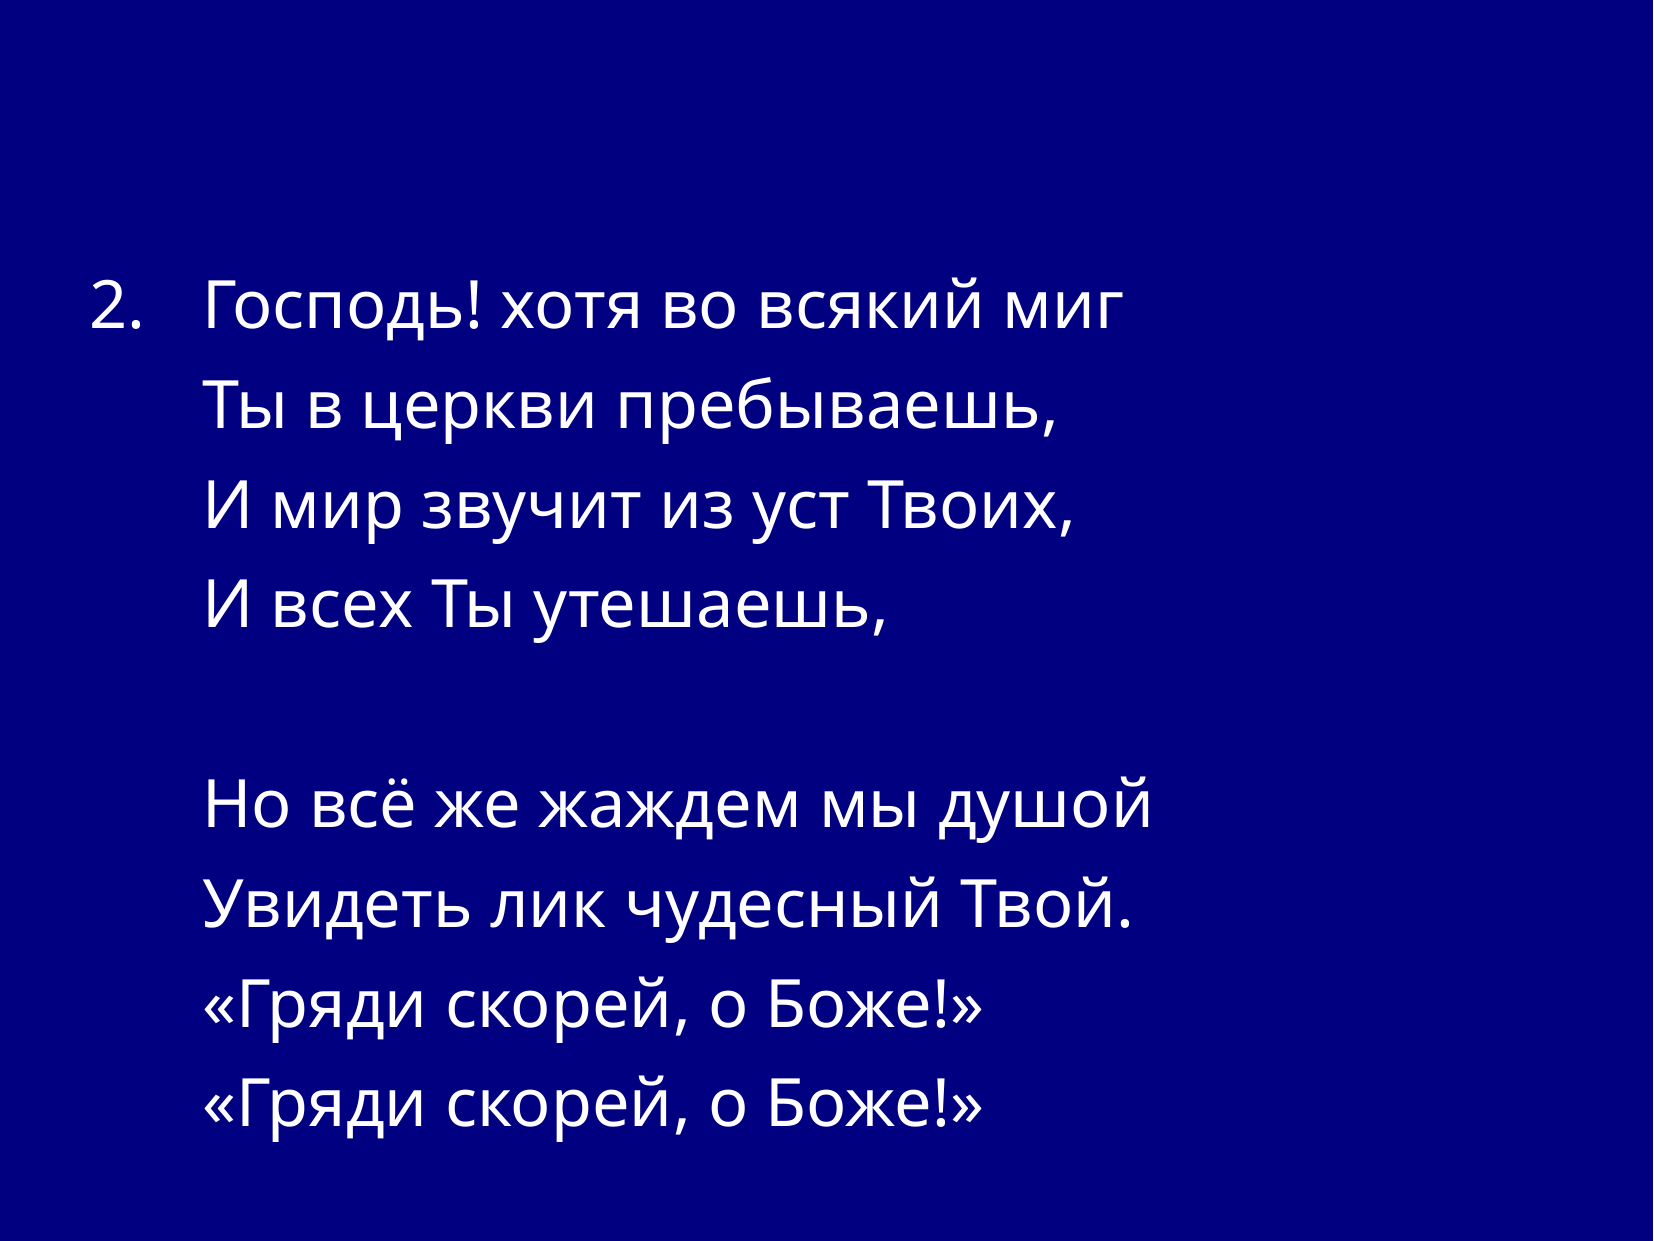

2.	Господь! хотя во всякий миг
	Ты в церкви пребываешь,
	И мир звучит из уст Твоих,
	И всех Ты утешаешь,
	Но всё же жаждем мы душой
	Увидеть лик чудесный Твой.
	«Гряди скорей, о Боже!»
	«Гряди скорей, о Боже!»